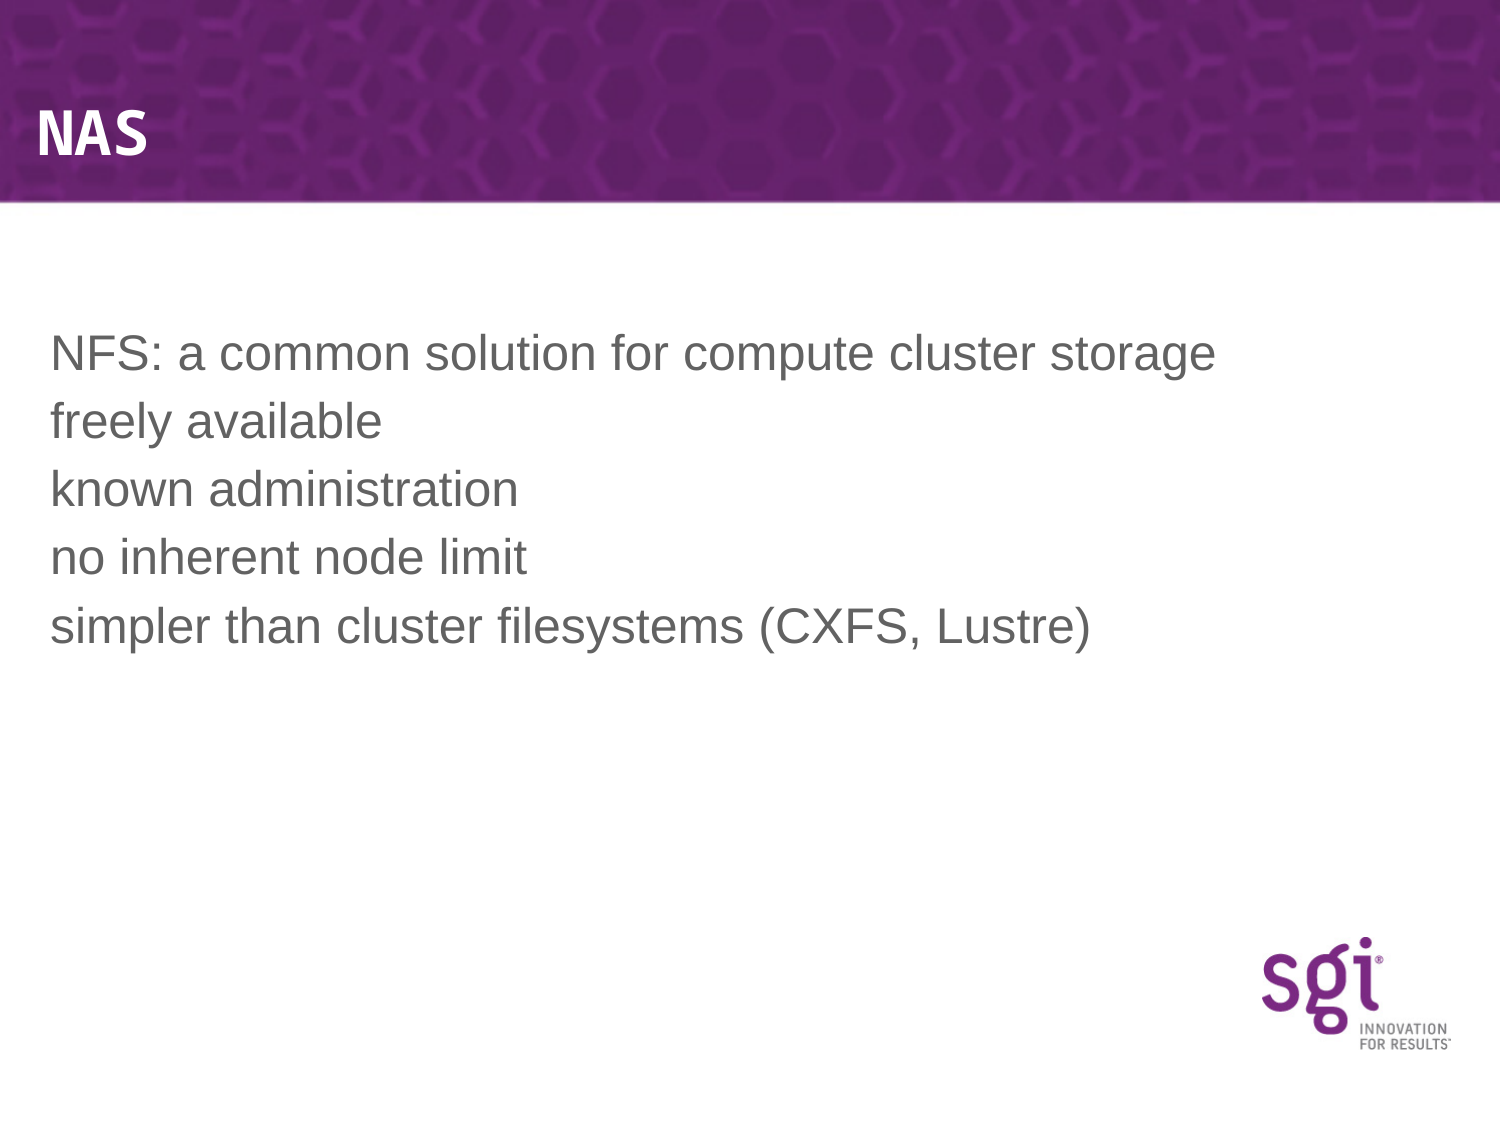

# NAS
NFS: a common solution for compute cluster storage
freely available
known administration
no inherent node limit
simpler than cluster filesystems (CXFS, Lustre)